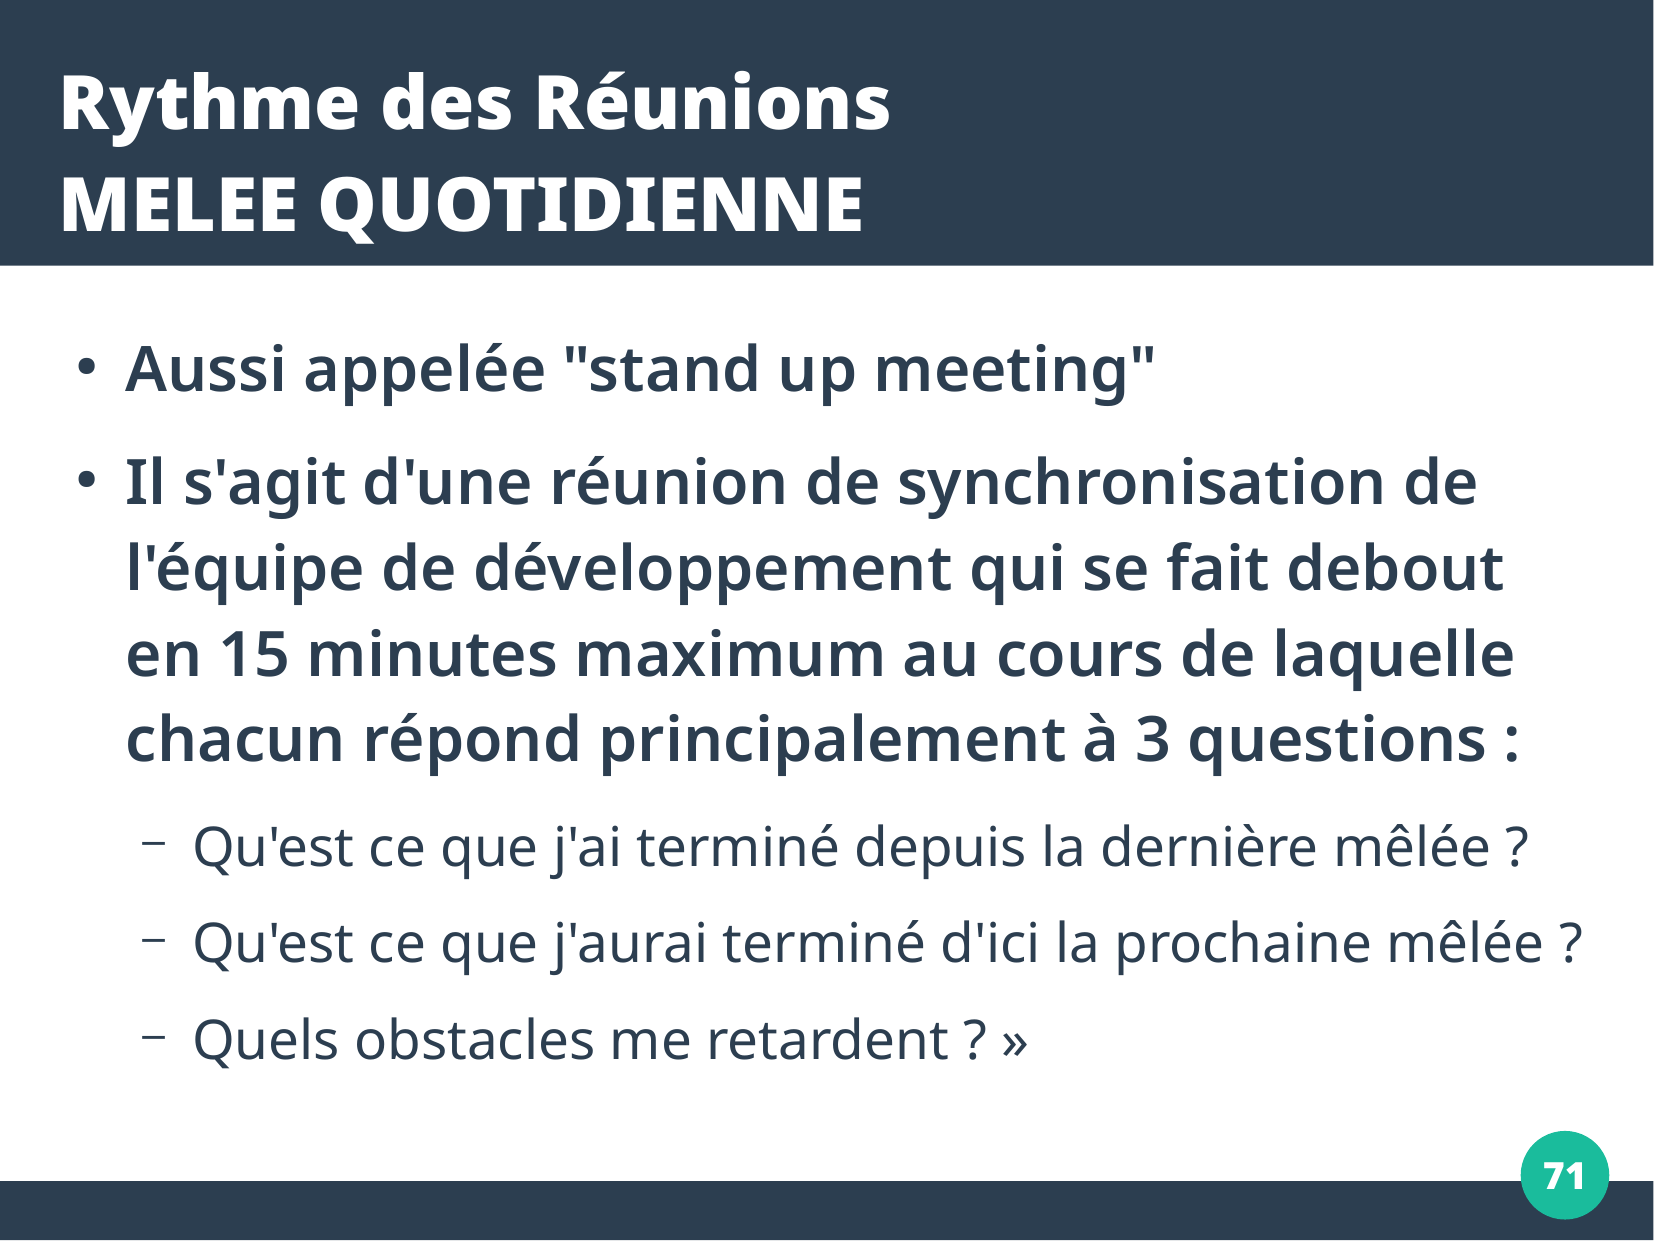

# Rythme des Réunions MELEE QUOTIDIENNE
Aussi appelée "stand up meeting"
Il s'agit d'une réunion de synchronisation de l'équipe de développement qui se fait debout en 15 minutes maximum au cours de laquelle chacun répond principalement à 3 questions :
Qu'est ce que j'ai terminé depuis la dernière mêlée ?
Qu'est ce que j'aurai terminé d'ici la prochaine mêlée ?
Quels obstacles me retardent ? »
71